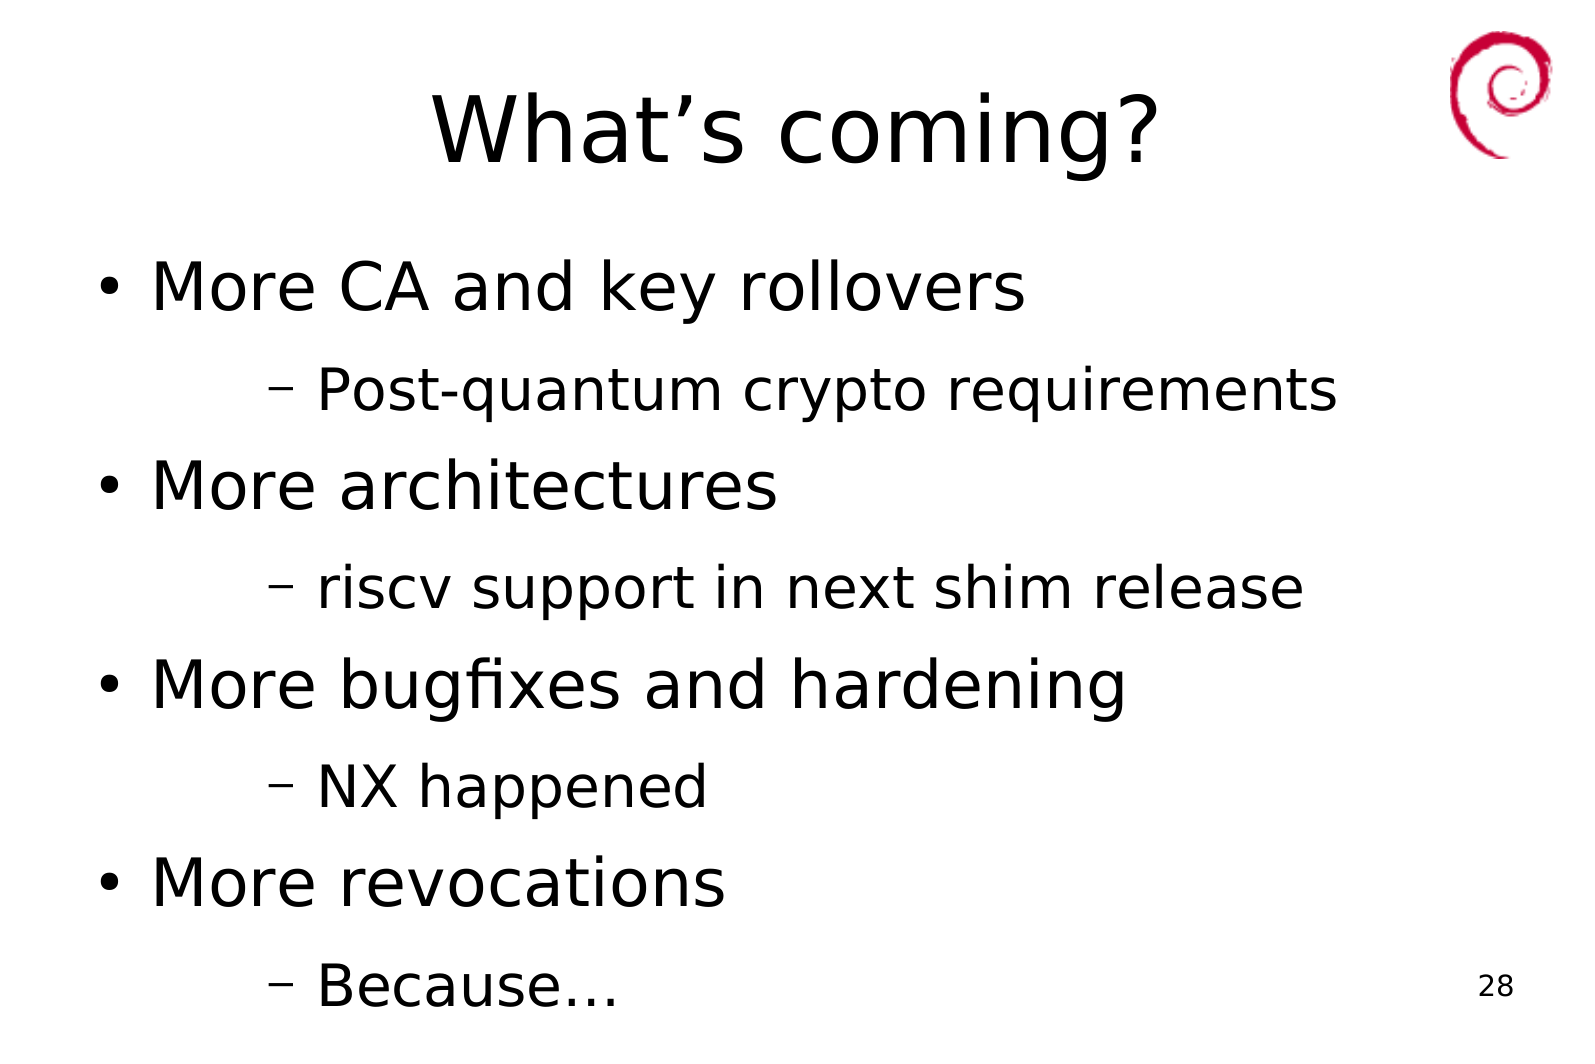

# What’s coming?
More CA and key rollovers
Post-quantum crypto requirements
More architectures
riscv support in next shim release
More bugfixes and hardening
NX happened
More revocations
Because…
28